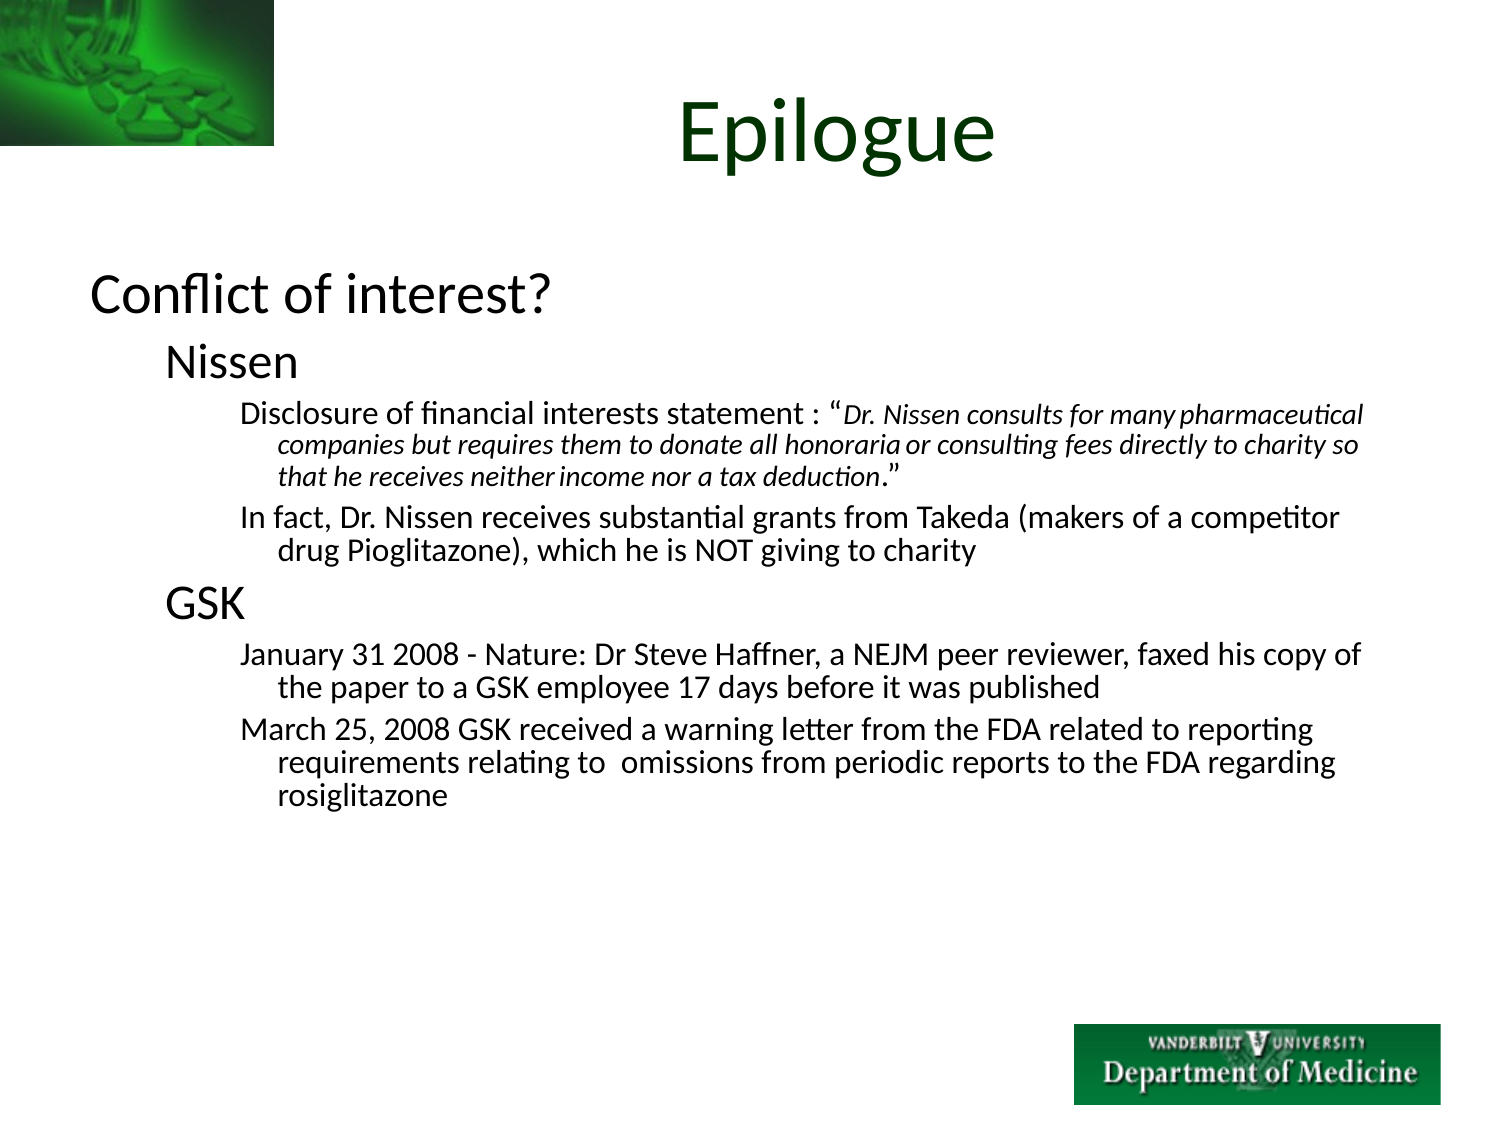

Epilogue
# Conflict of interest?
Nissen
Disclosure of financial interests statement : “Dr. Nissen consults for many pharmaceutical companies but requires them to donate all honoraria or consulting fees directly to charity so that he receives neither income nor a tax deduction.”
In fact, Dr. Nissen receives substantial grants from Takeda (makers of a competitor drug Pioglitazone), which he is NOT giving to charity
GSK
January 31 2008 - Nature: Dr Steve Haffner, a NEJM peer reviewer, faxed his copy of the paper to a GSK employee 17 days before it was published
March 25, 2008 GSK received a warning letter from the FDA related to reporting requirements relating to omissions from periodic reports to the FDA regarding rosiglitazone